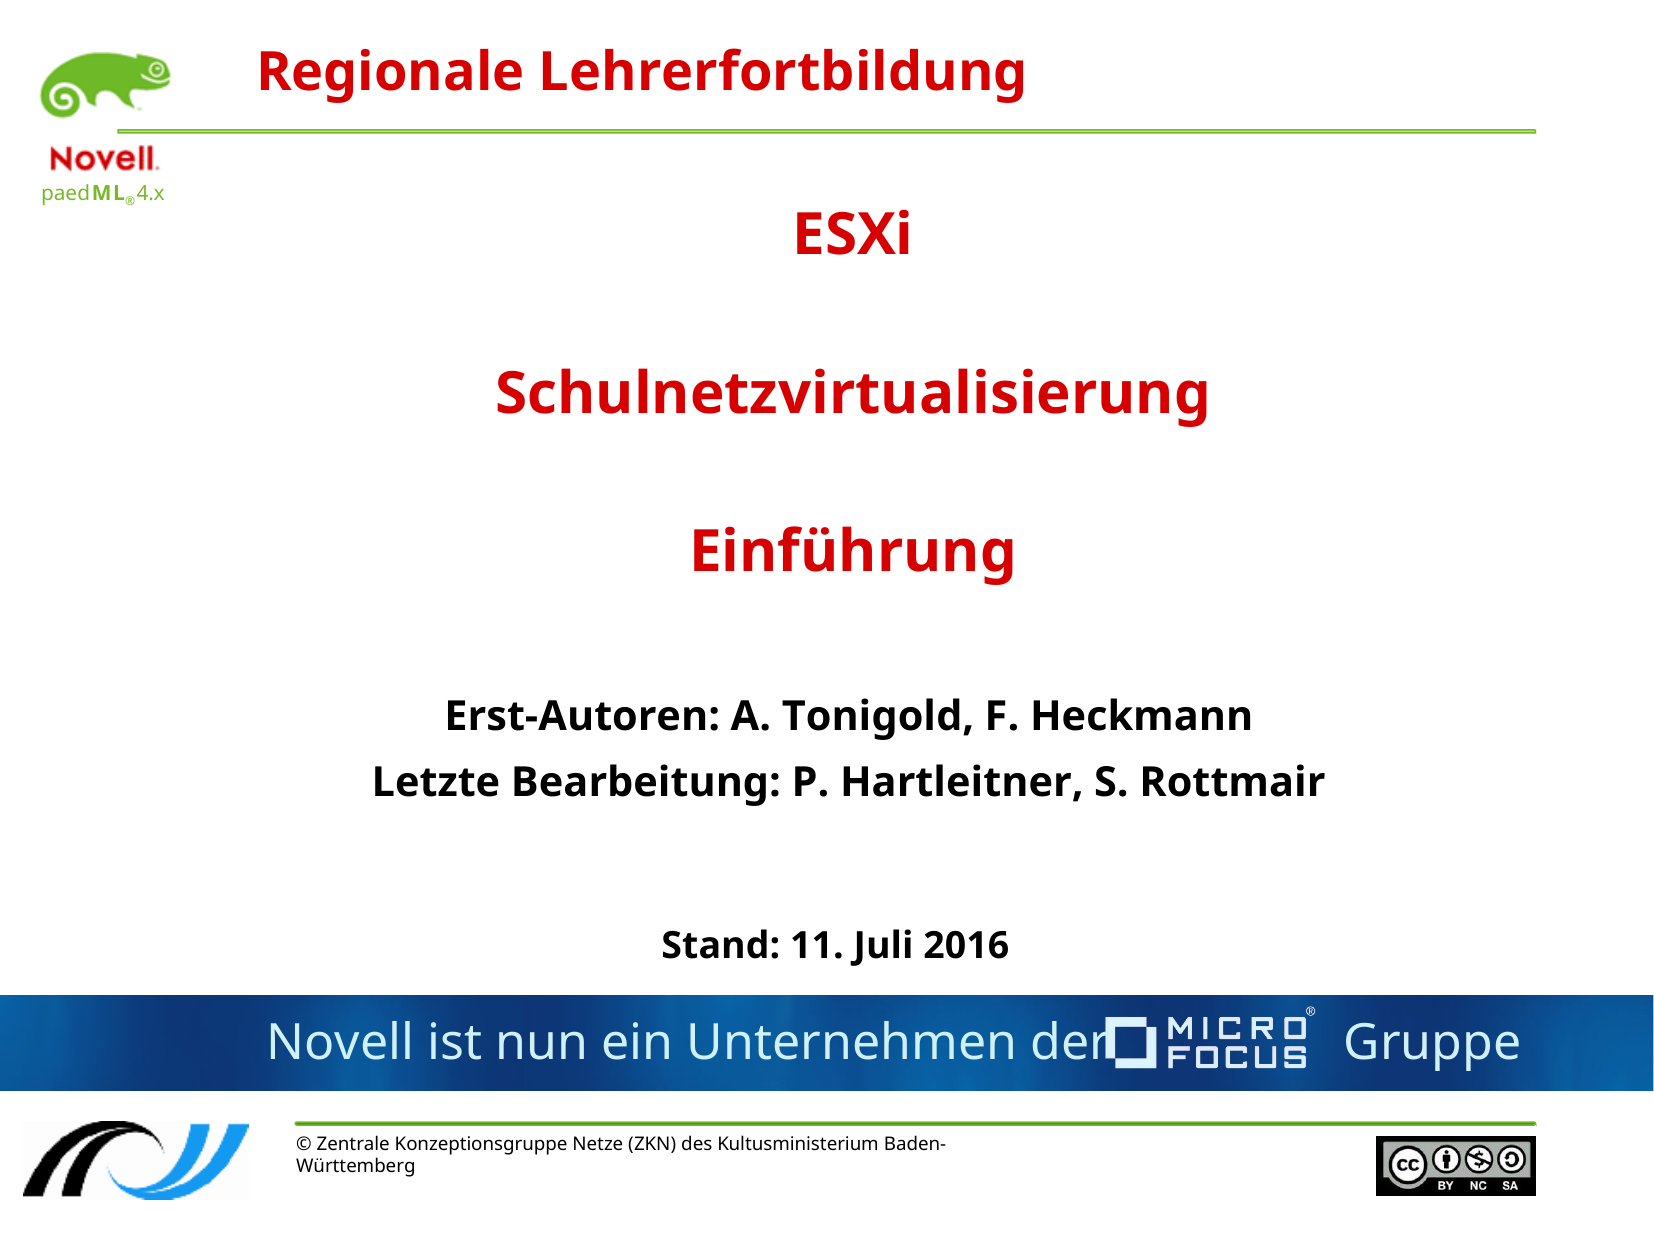

Regionale Lehrerfortbildung
# ESXi Schulnetzvirtualisierung Einführung
Erst-Autoren: A. Tonigold, F. Heckmann
Letzte Bearbeitung: P. Hartleitner, S. Rottmair
Stand: 11. Juli 2016
Novell ist nun ein Unternehmen der Gruppe
© Zentrale Konzeptionsgruppe Netze (ZKN) des Kultusministerium Baden-Württemberg